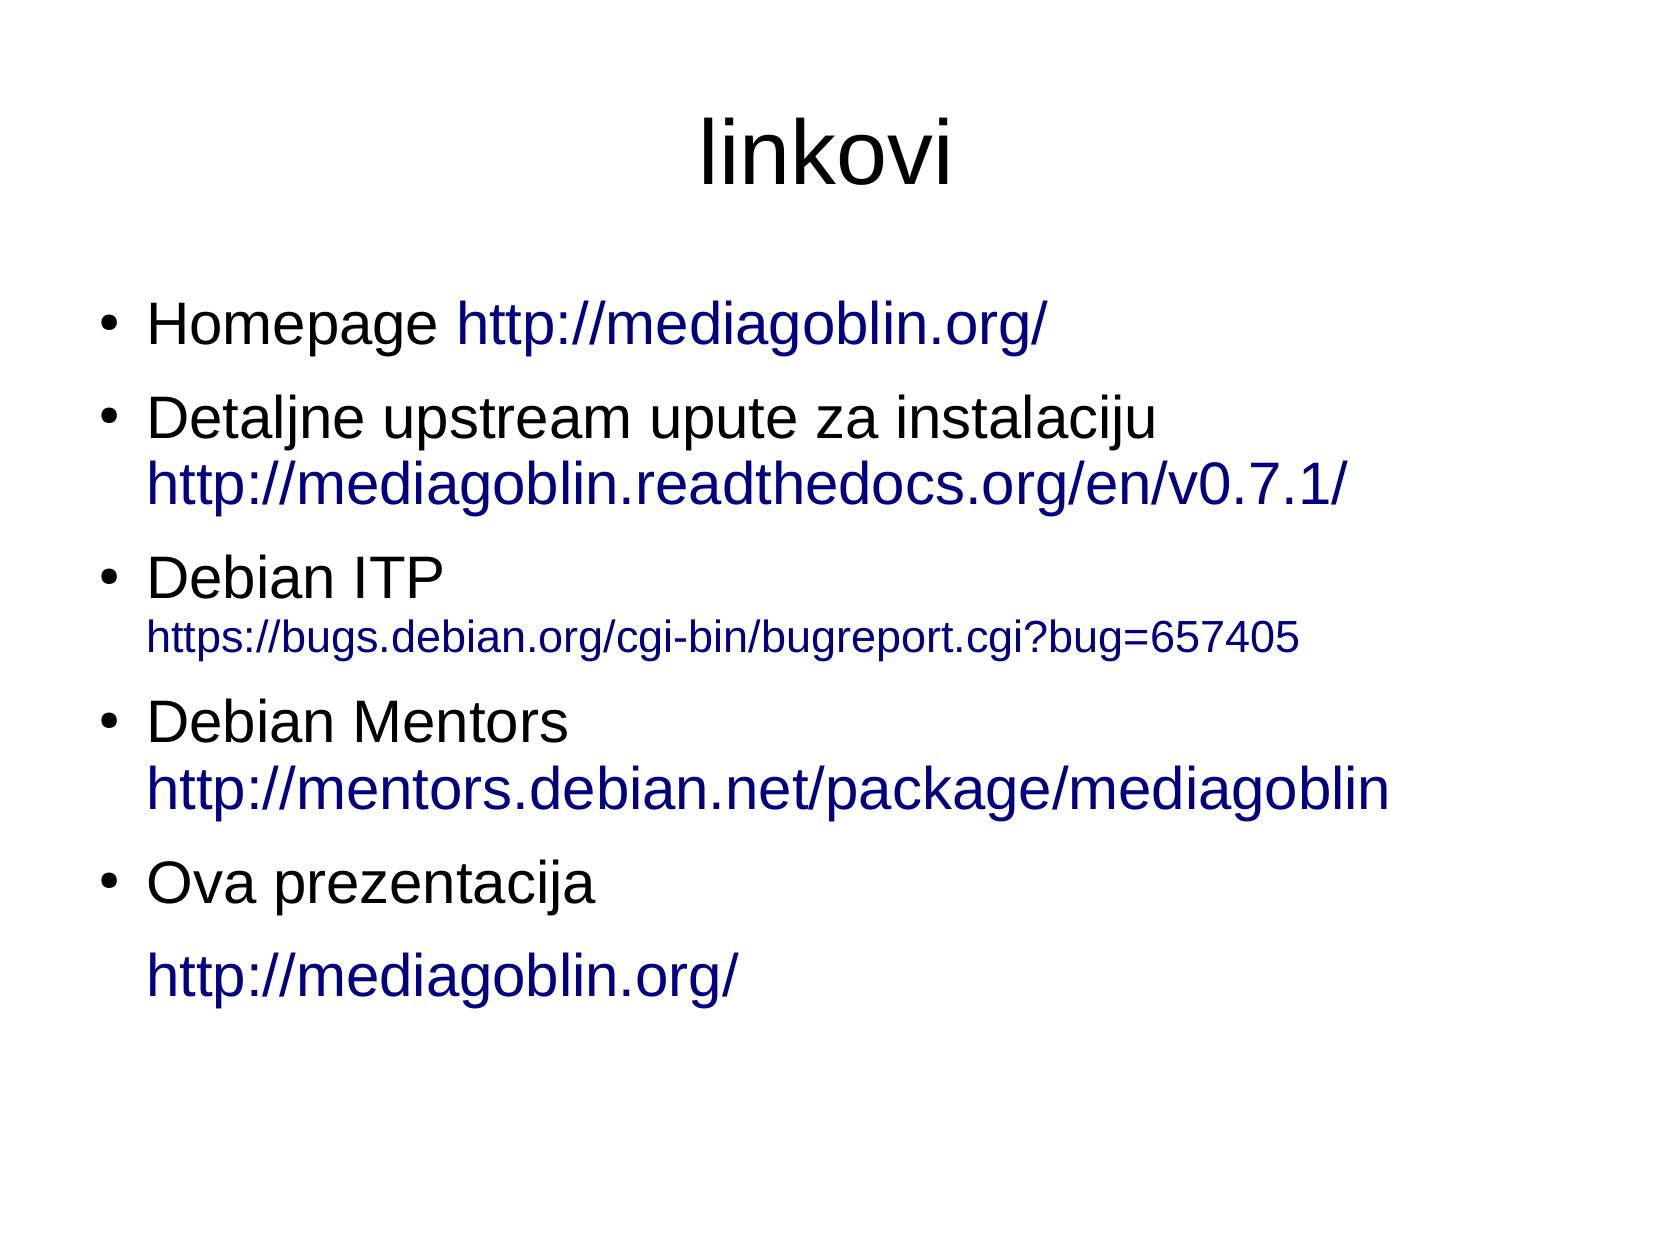

# linkovi
Homepage http://mediagoblin.org/
Detaljne upstream upute za instalaciju http://mediagoblin.readthedocs.org/en/v0.7.1/
Debian ITP https://bugs.debian.org/cgi-bin/bugreport.cgi?bug=657405
Debian Mentors http://mentors.debian.net/package/mediagoblin
Ova prezentacija
http://mediagoblin.org/